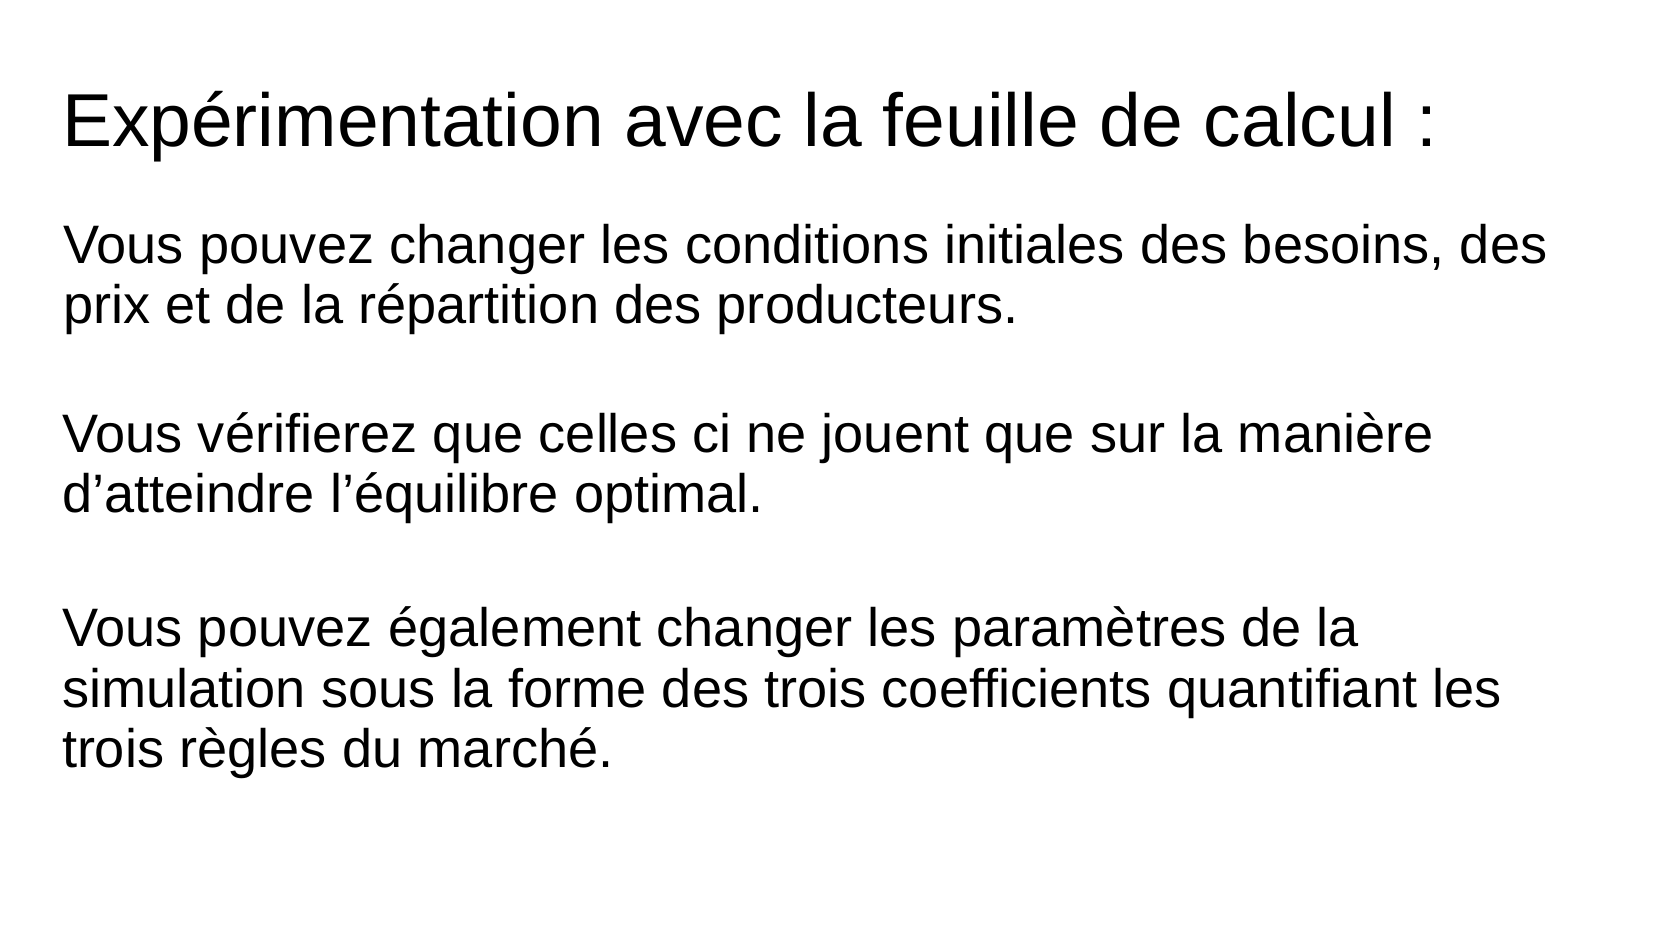

Expérimentation avec la feuille de calcul :
Vous pouvez changer les conditions initiales des besoins, des prix et de la répartition des producteurs.
Vous vérifierez que celles ci ne jouent que sur la manière d’atteindre l’équilibre optimal.
Vous pouvez également changer les paramètres de la simulation sous la forme des trois coefficients quantifiant les trois règles du marché.